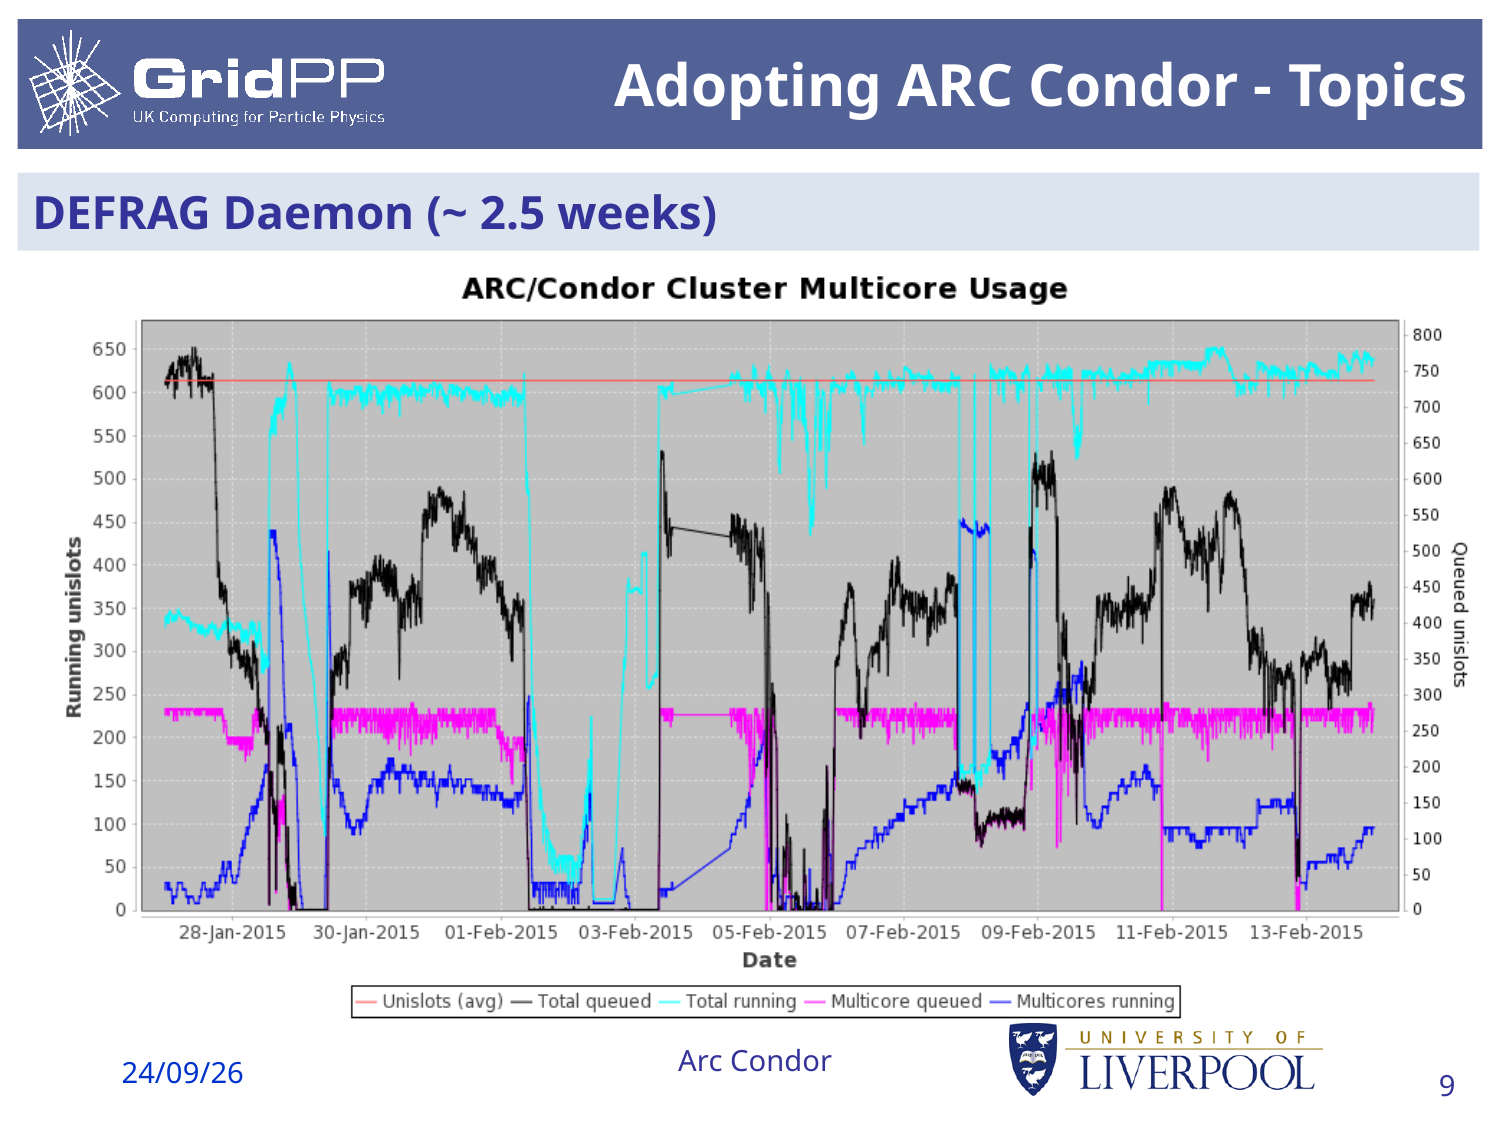

# Adopting ARC Condor - Topics
DEFRAG Daemon (~ 2.5 weeks)
Arc Condor